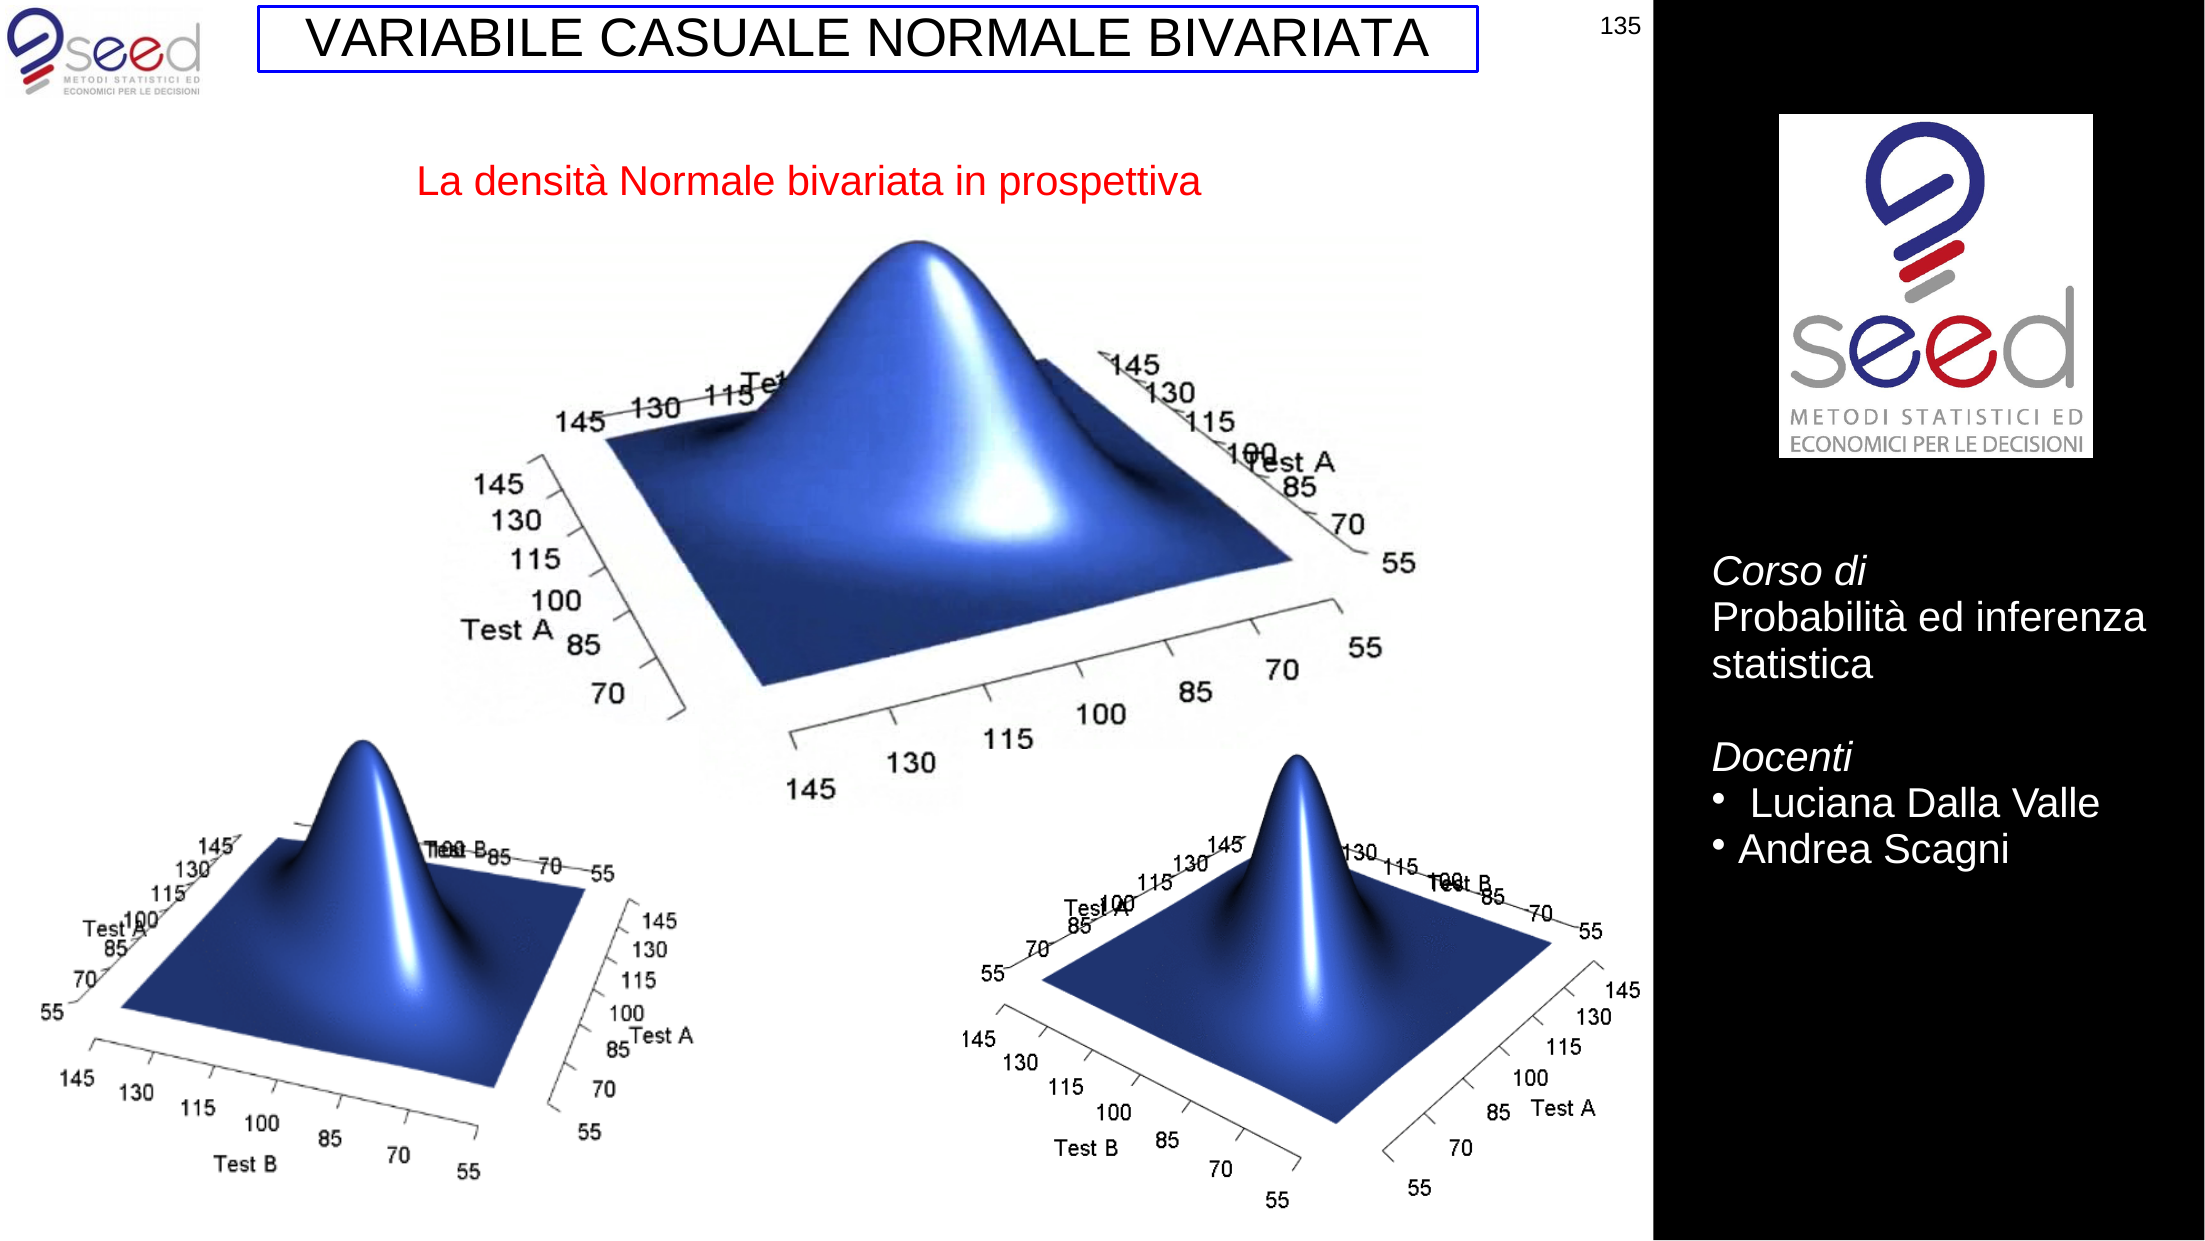

VARIABILE CASUALE NORMALE BIVARIATA
La densità Normale bivariata in prospettiva